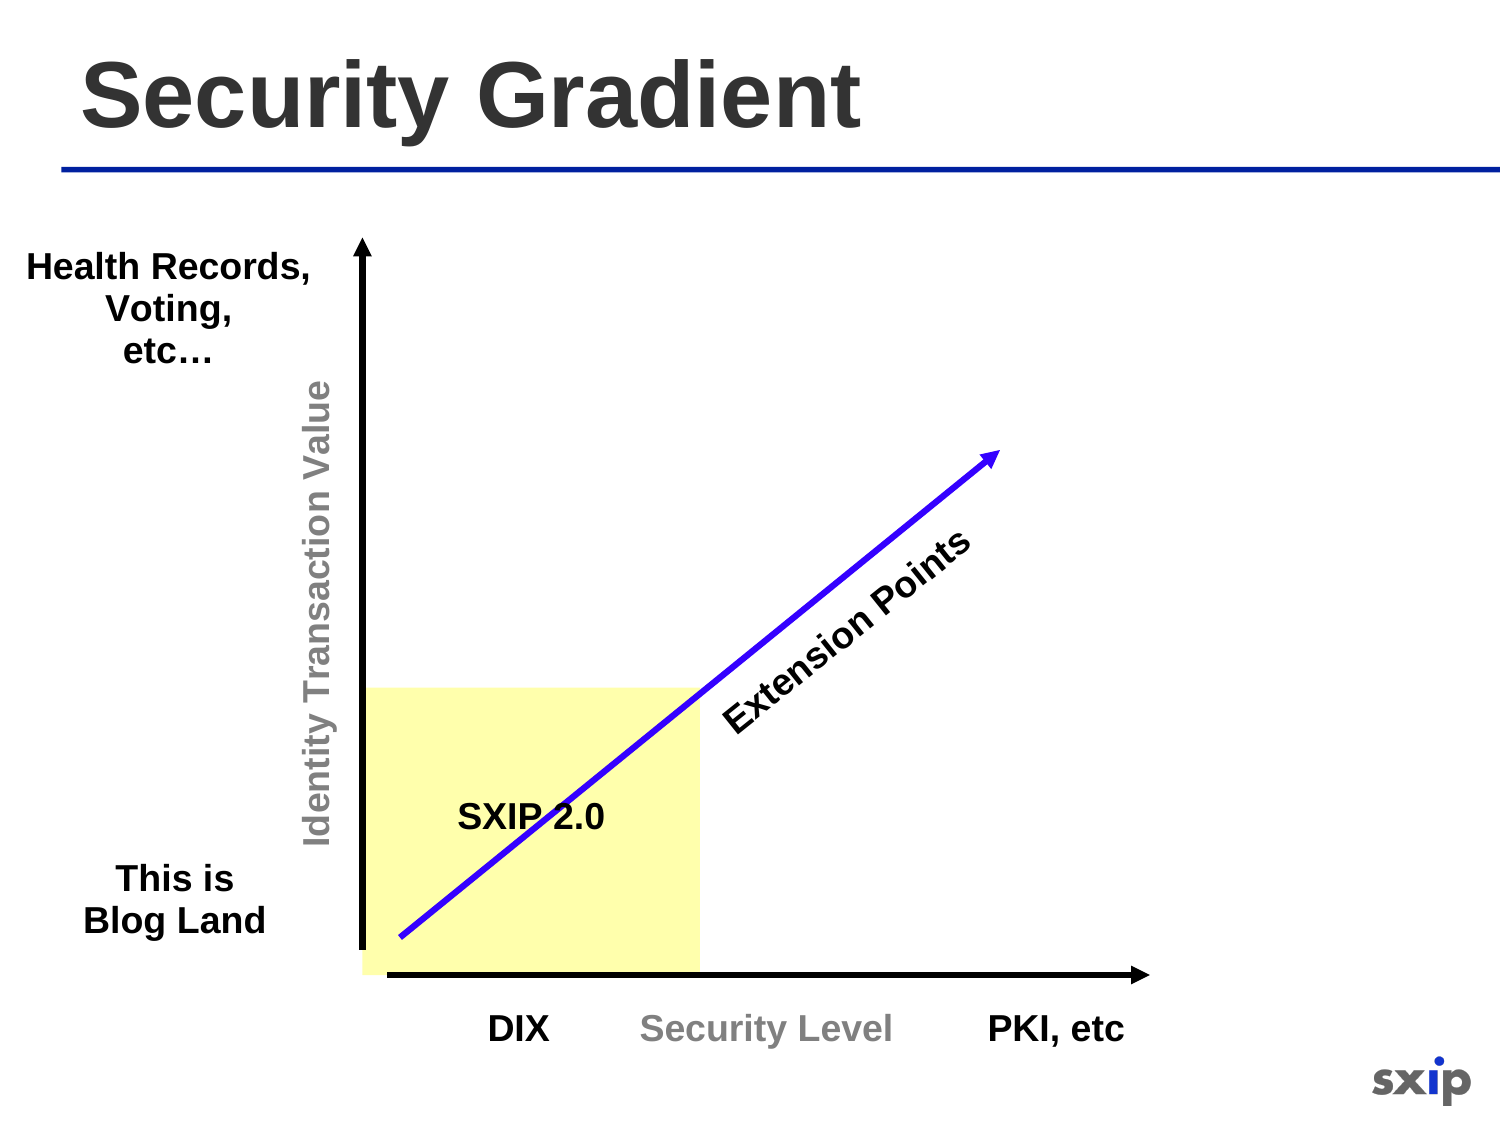

# Security Gradient
Health Records,
Voting,
etc…
Extension Points
Identity Transaction Value
SXIP 2.0
This is
Blog Land
DIX
Security Level
PKI, etc